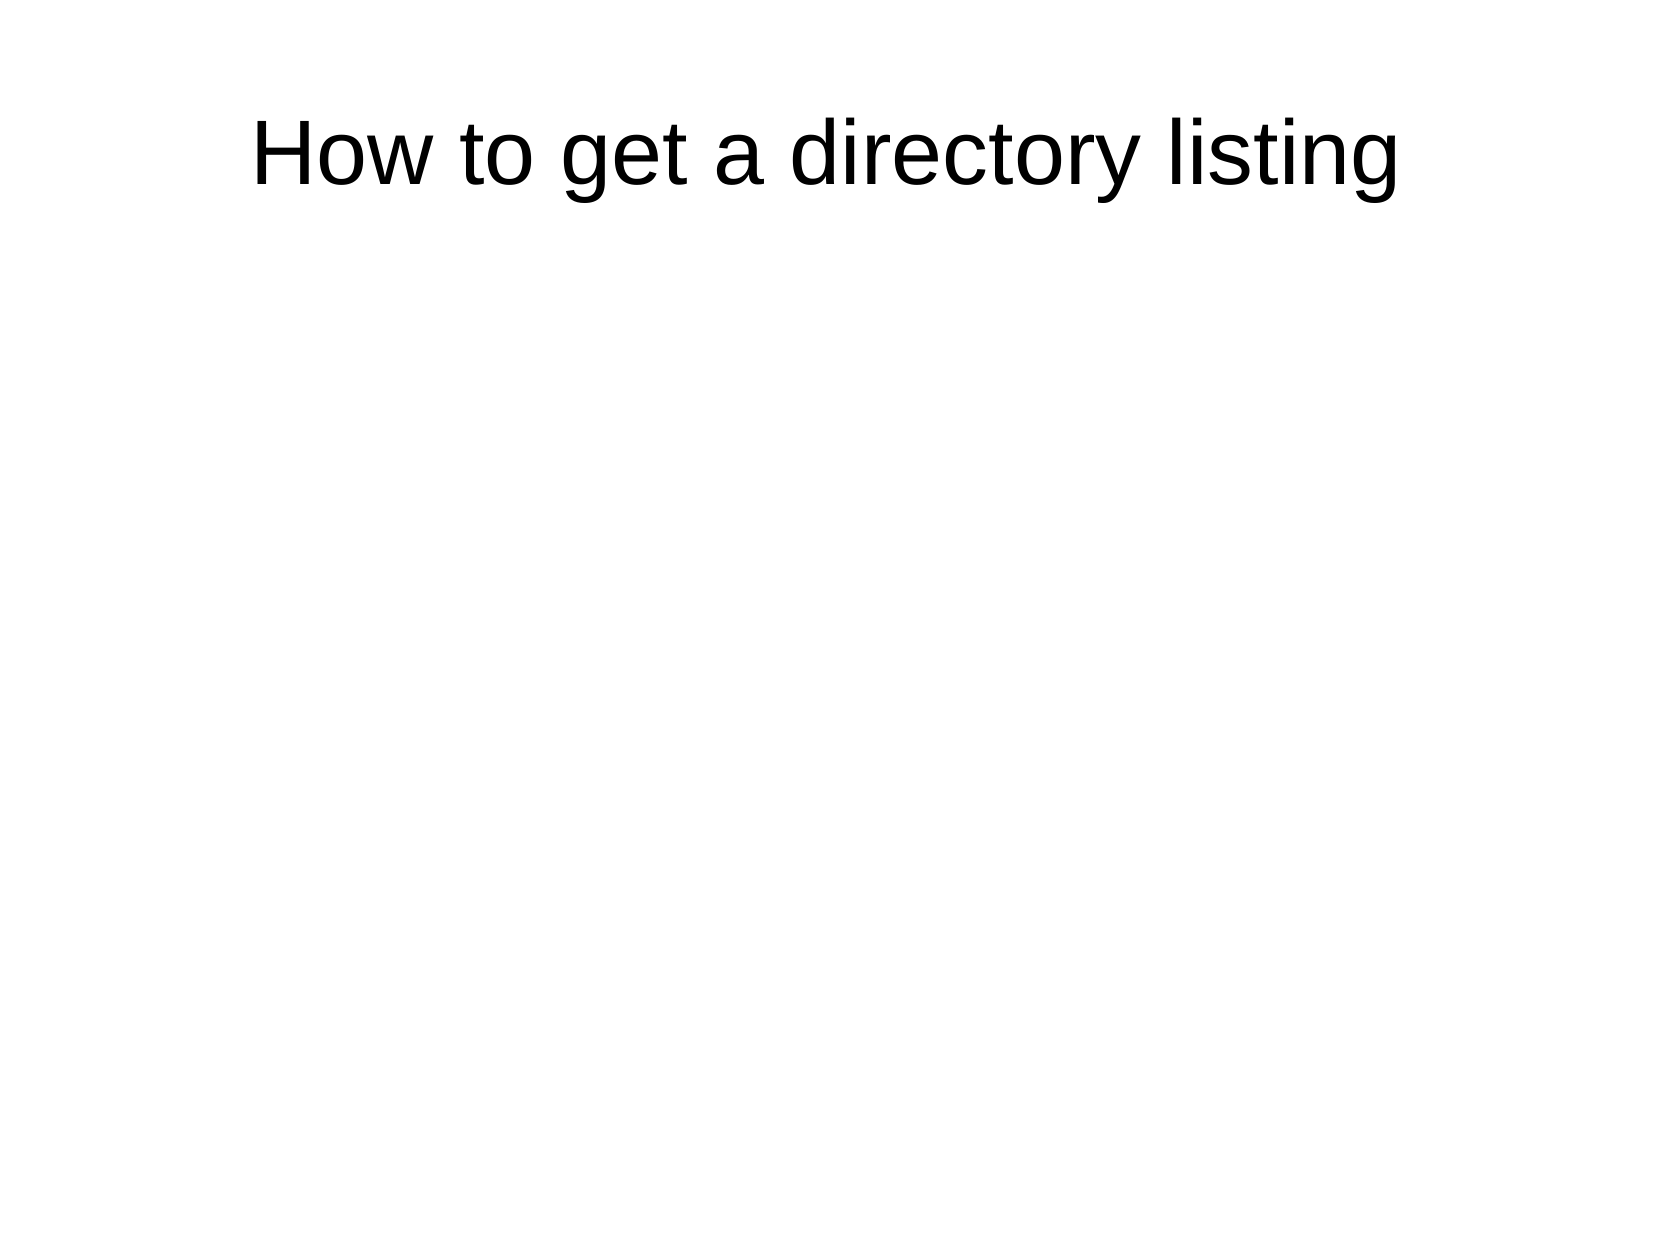

# How to get a directory listing